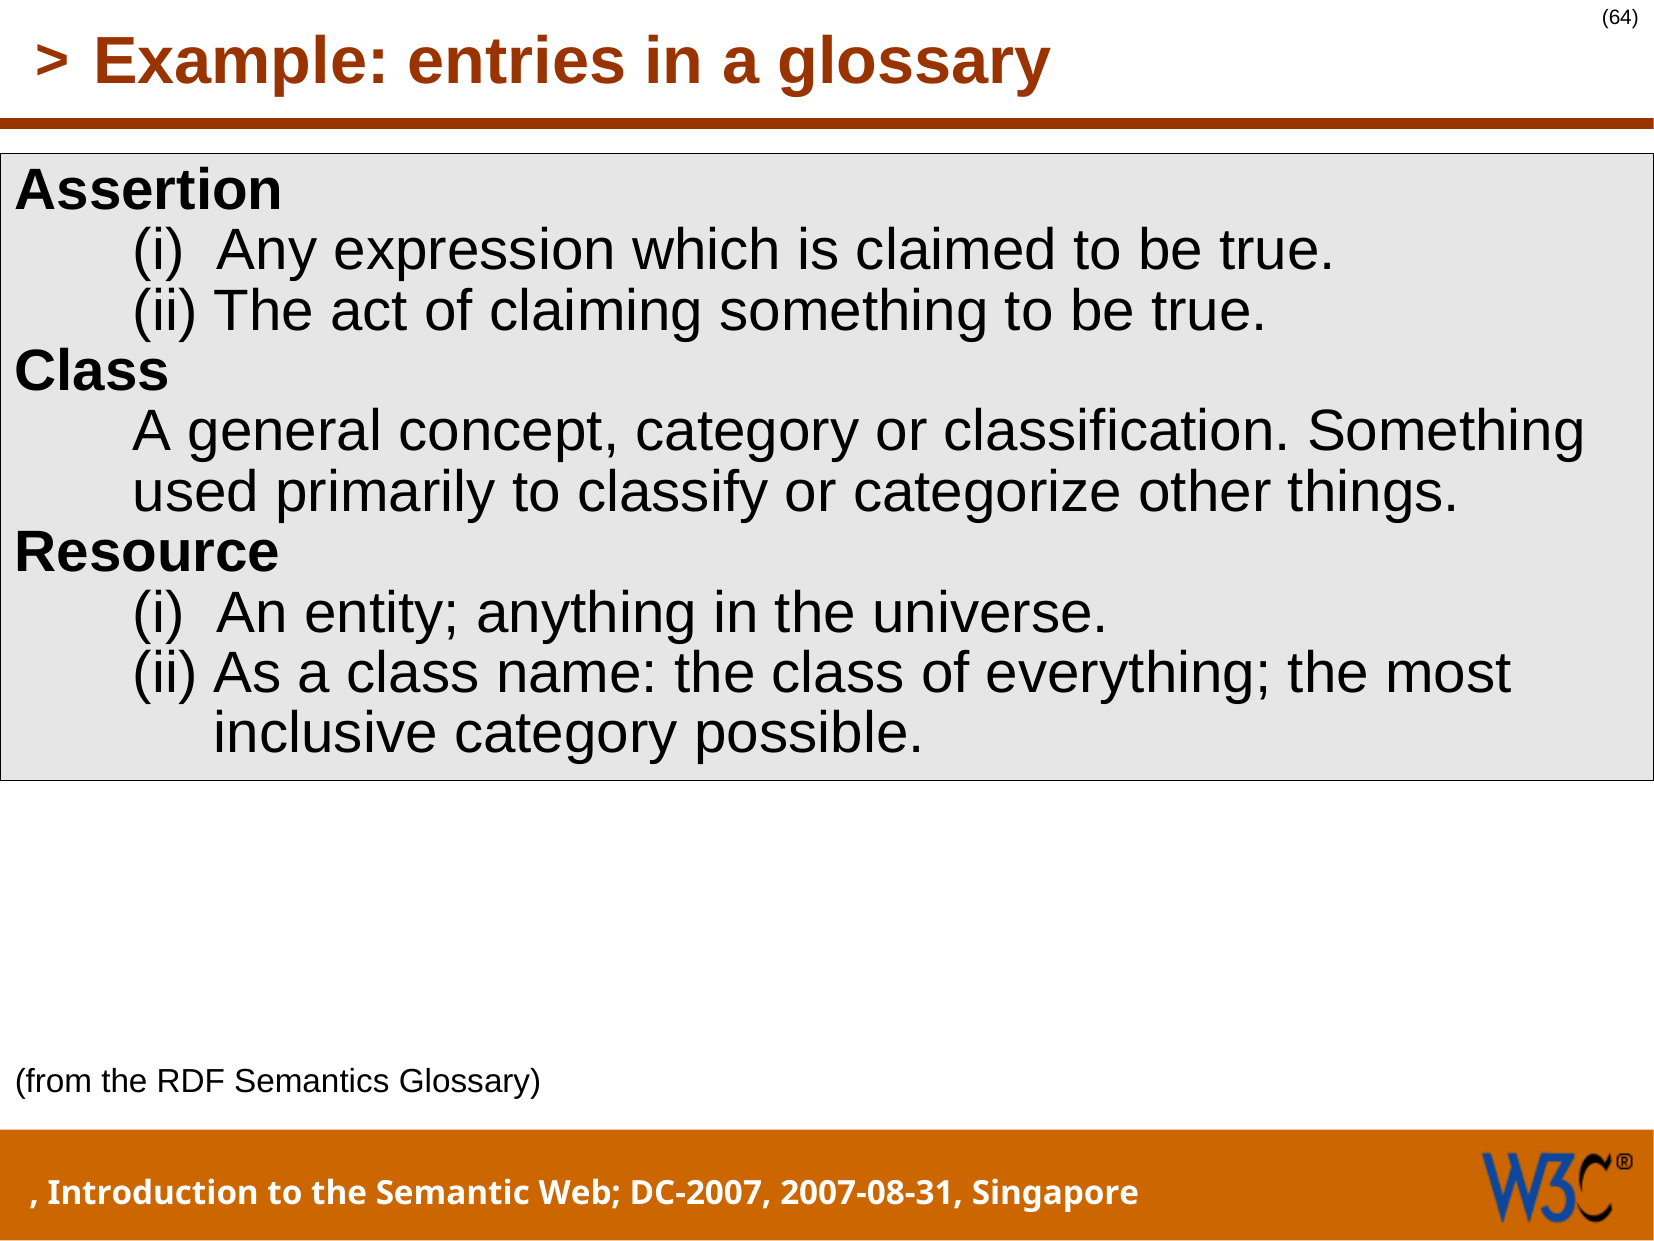

# Example: entries in a glossary
Assertion
 	(i) Any expression which is claimed to be true.
	(ii) The act of claiming something to be true.
Class
 	A general concept, category or classification. Something
	used primarily to classify or categorize other things.
Resource
 	(i) An entity; anything in the universe.
	(ii) As a class name: the class of everything; the most
	 inclusive category possible.
(from the RDF Semantics Glossary)